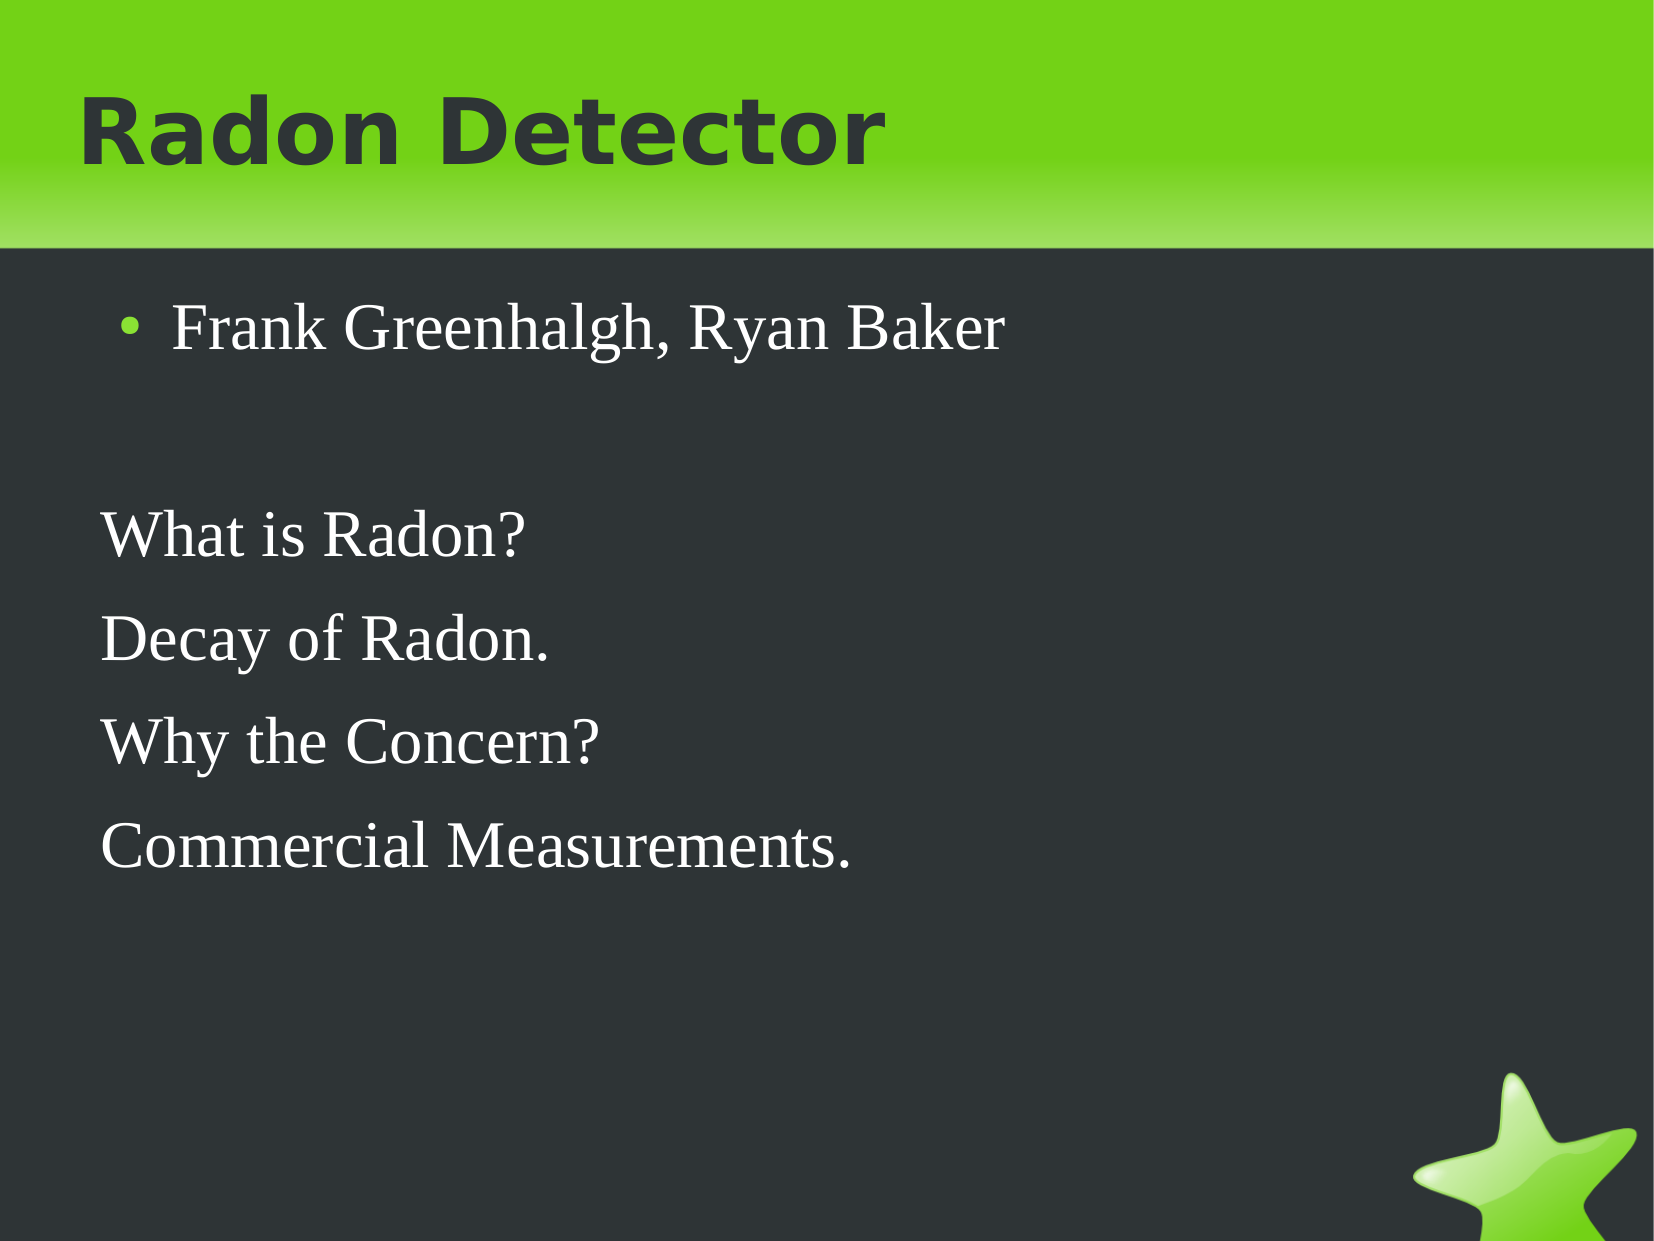

# Radon Detector
Frank Greenhalgh, Ryan Baker
What is Radon?
Decay of Radon.
Why the Concern?
Commercial Measurements.